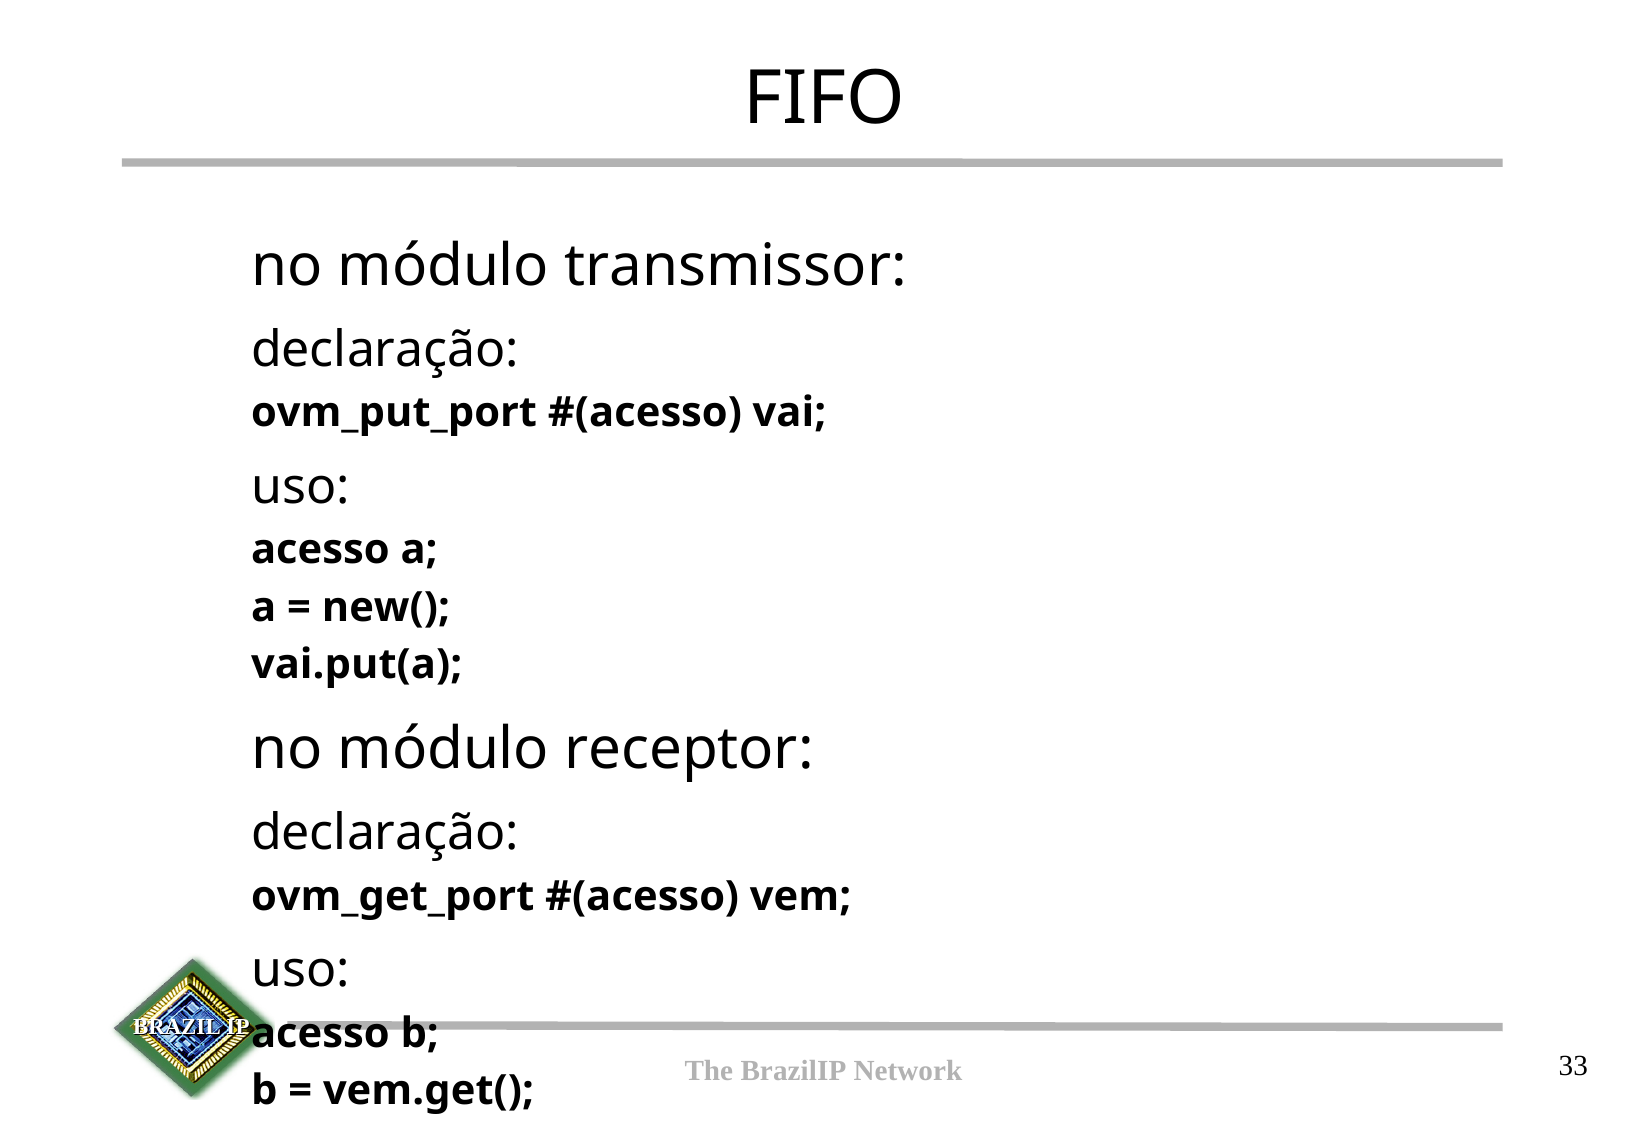

# FIFO
no módulo transmissor:
declaração:
ovm_put_port #(acesso) vai;
uso:
acesso a;
a = new();
vai.put(a);
no módulo receptor:
declaração:
ovm_get_port #(acesso) vem;
uso:
acesso b;
b = vem.get();
33